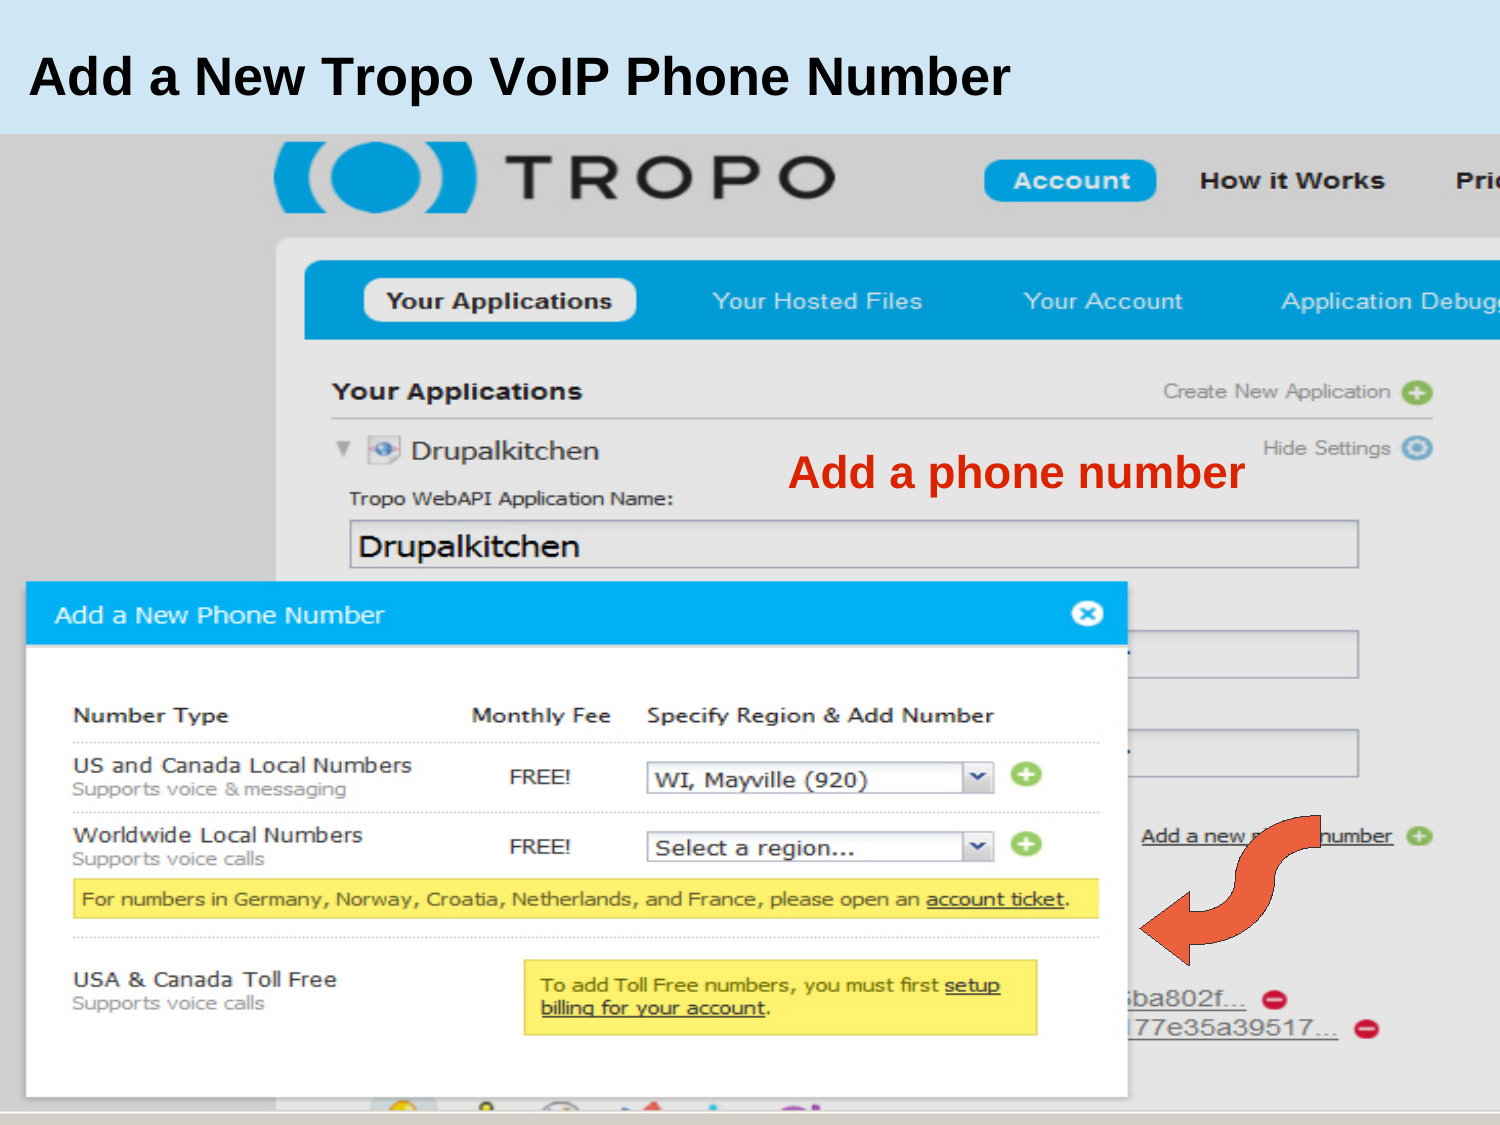

Add a New Tropo VoIP Phone Number
Add a phone number